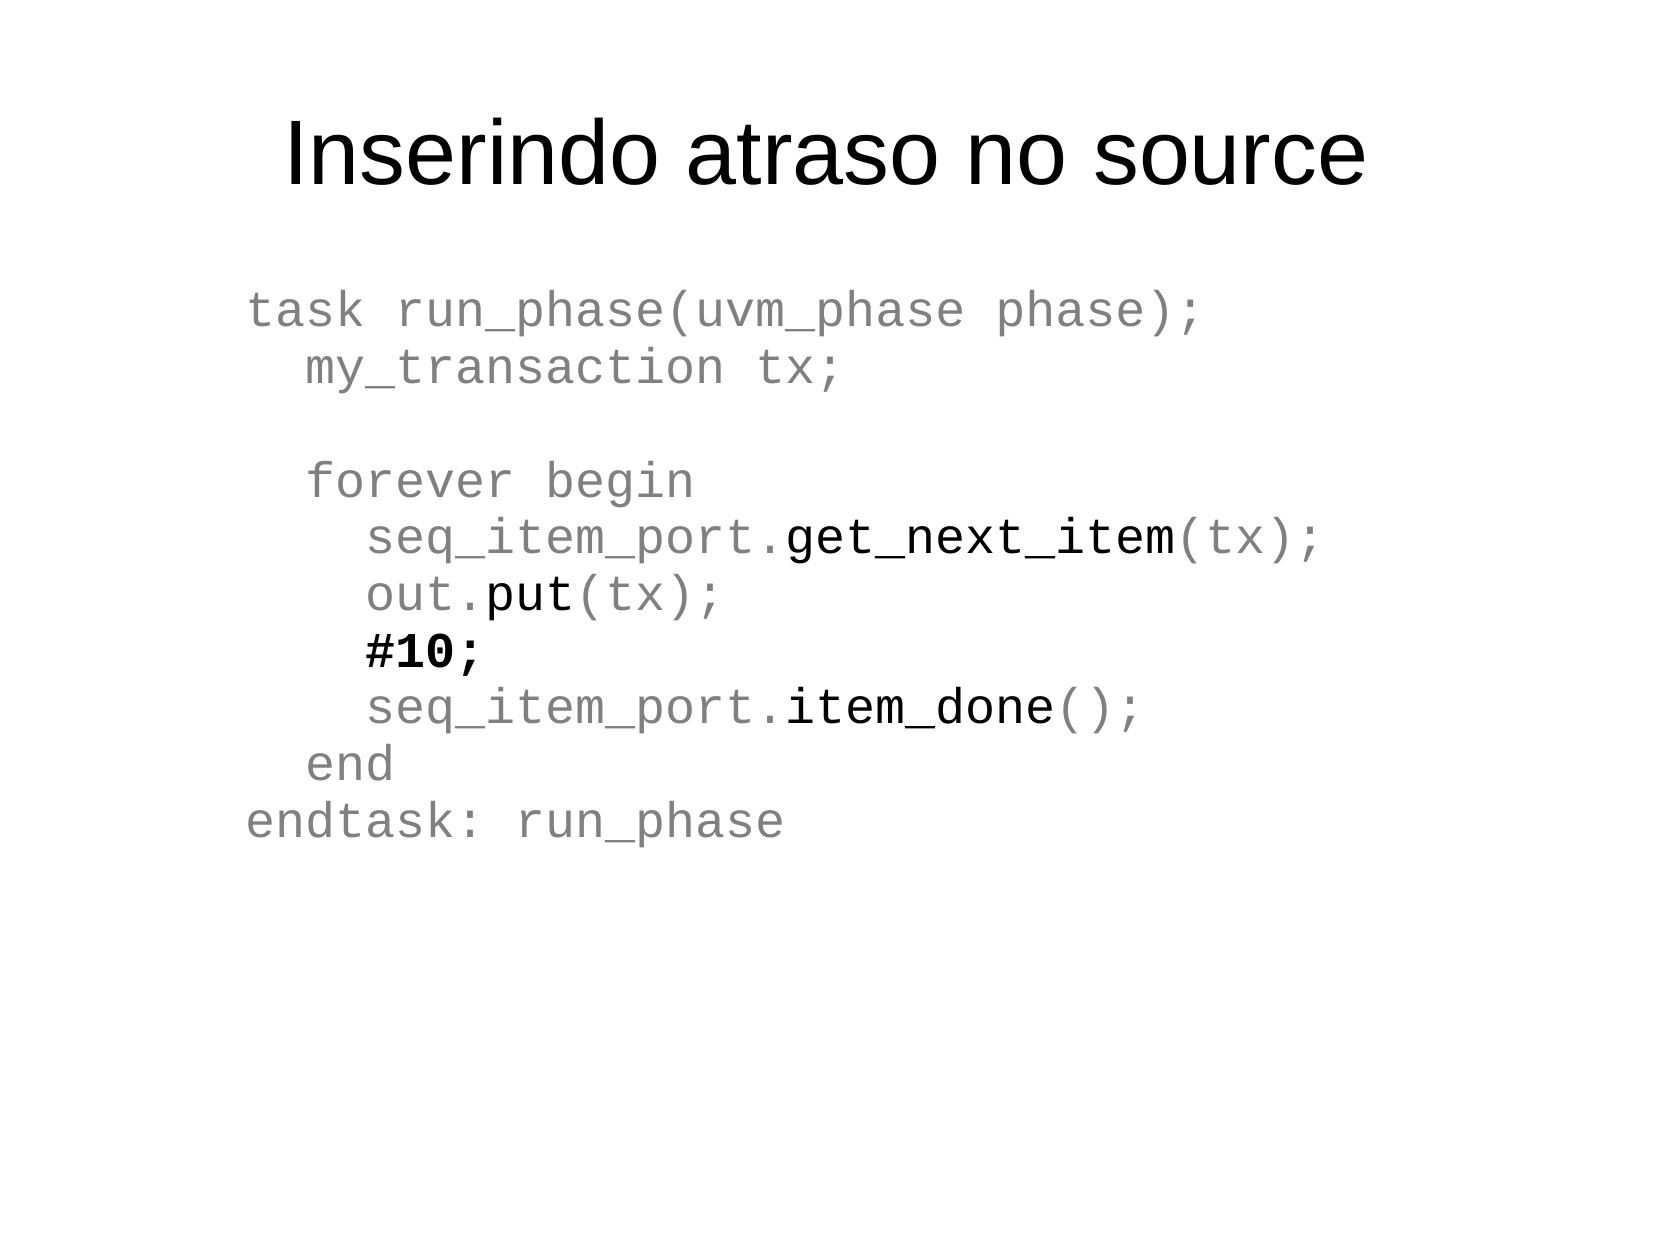

# Inserindo atraso no source
task run_phase(uvm_phase phase);
 my_transaction tx;
 forever begin
 seq_item_port.get_next_item(tx);
 out.put(tx);
 #10;
 seq_item_port.item_done();
 end
endtask: run_phase